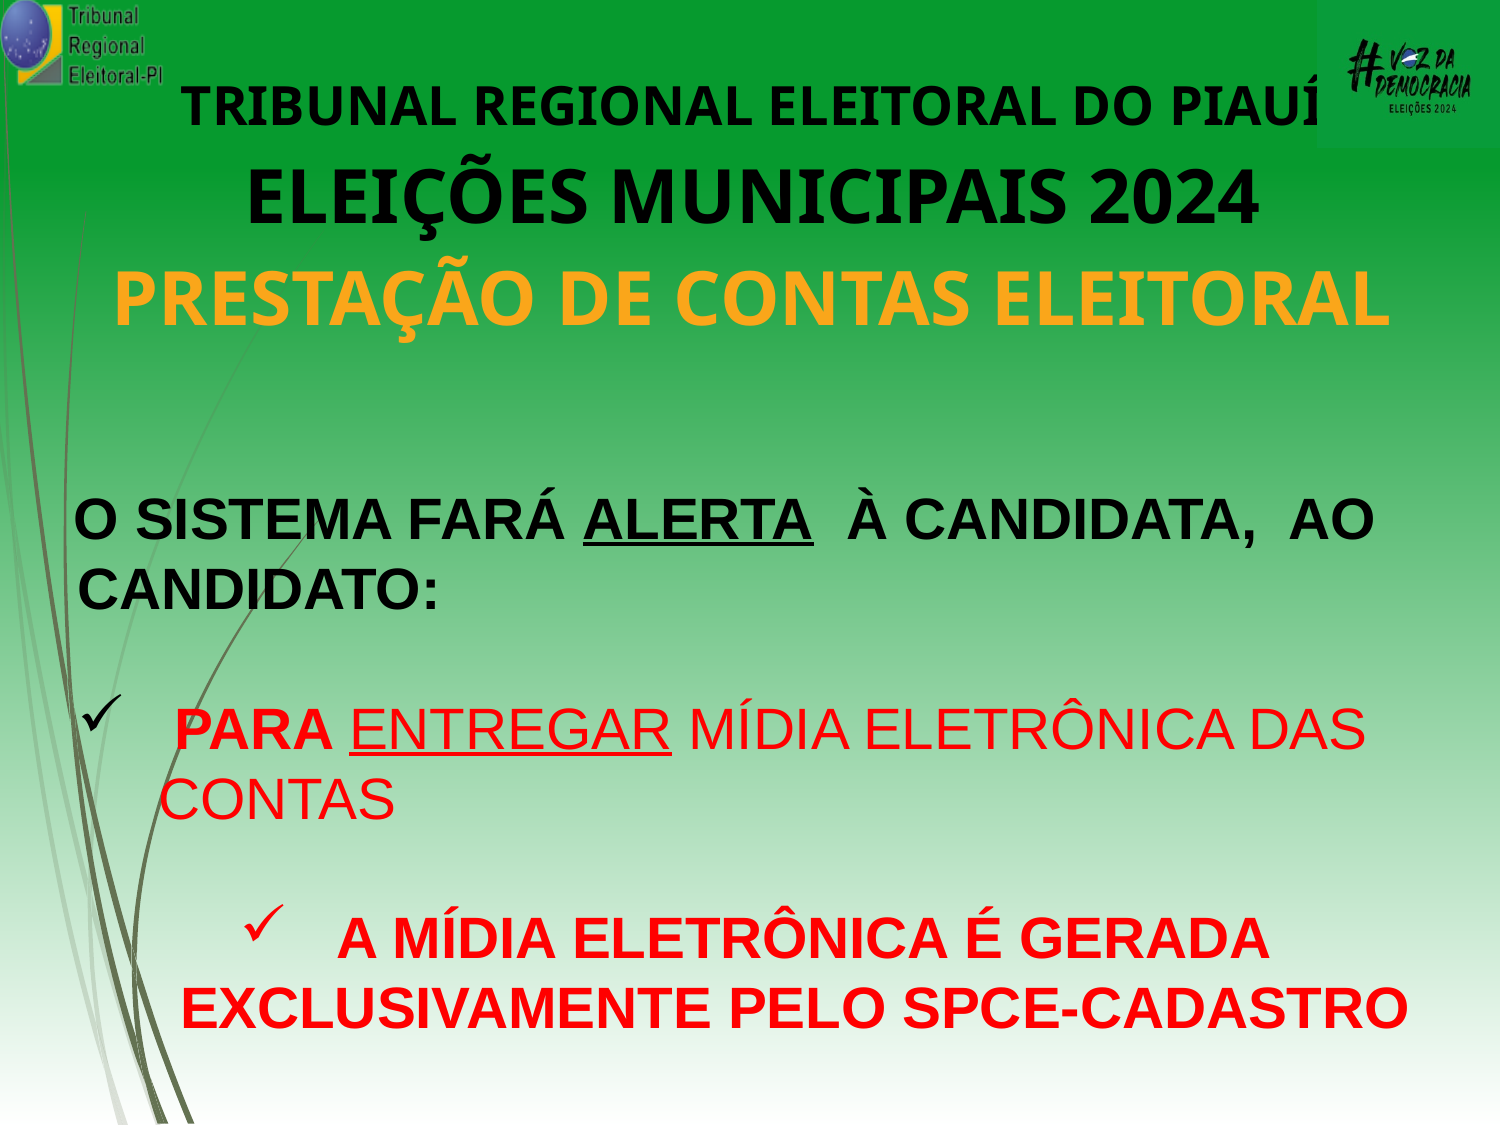

TRIBUNAL REGIONAL ELEITORAL DO PIAUÍ
ELEIÇÕES MUNICIPAIS 2024
PRESTAÇÃO DE CONTAS ELEITORAL
O SISTEMA FARÁ ALERTA À CANDIDATA, AO CANDIDATO:
 PARA ENTREGAR MÍDIA ELETRÔNICA DAS CONTAS
 A MÍDIA ELETRÔNICA É GERADA EXCLUSIVAMENTE PELO SPCE-CADASTRO